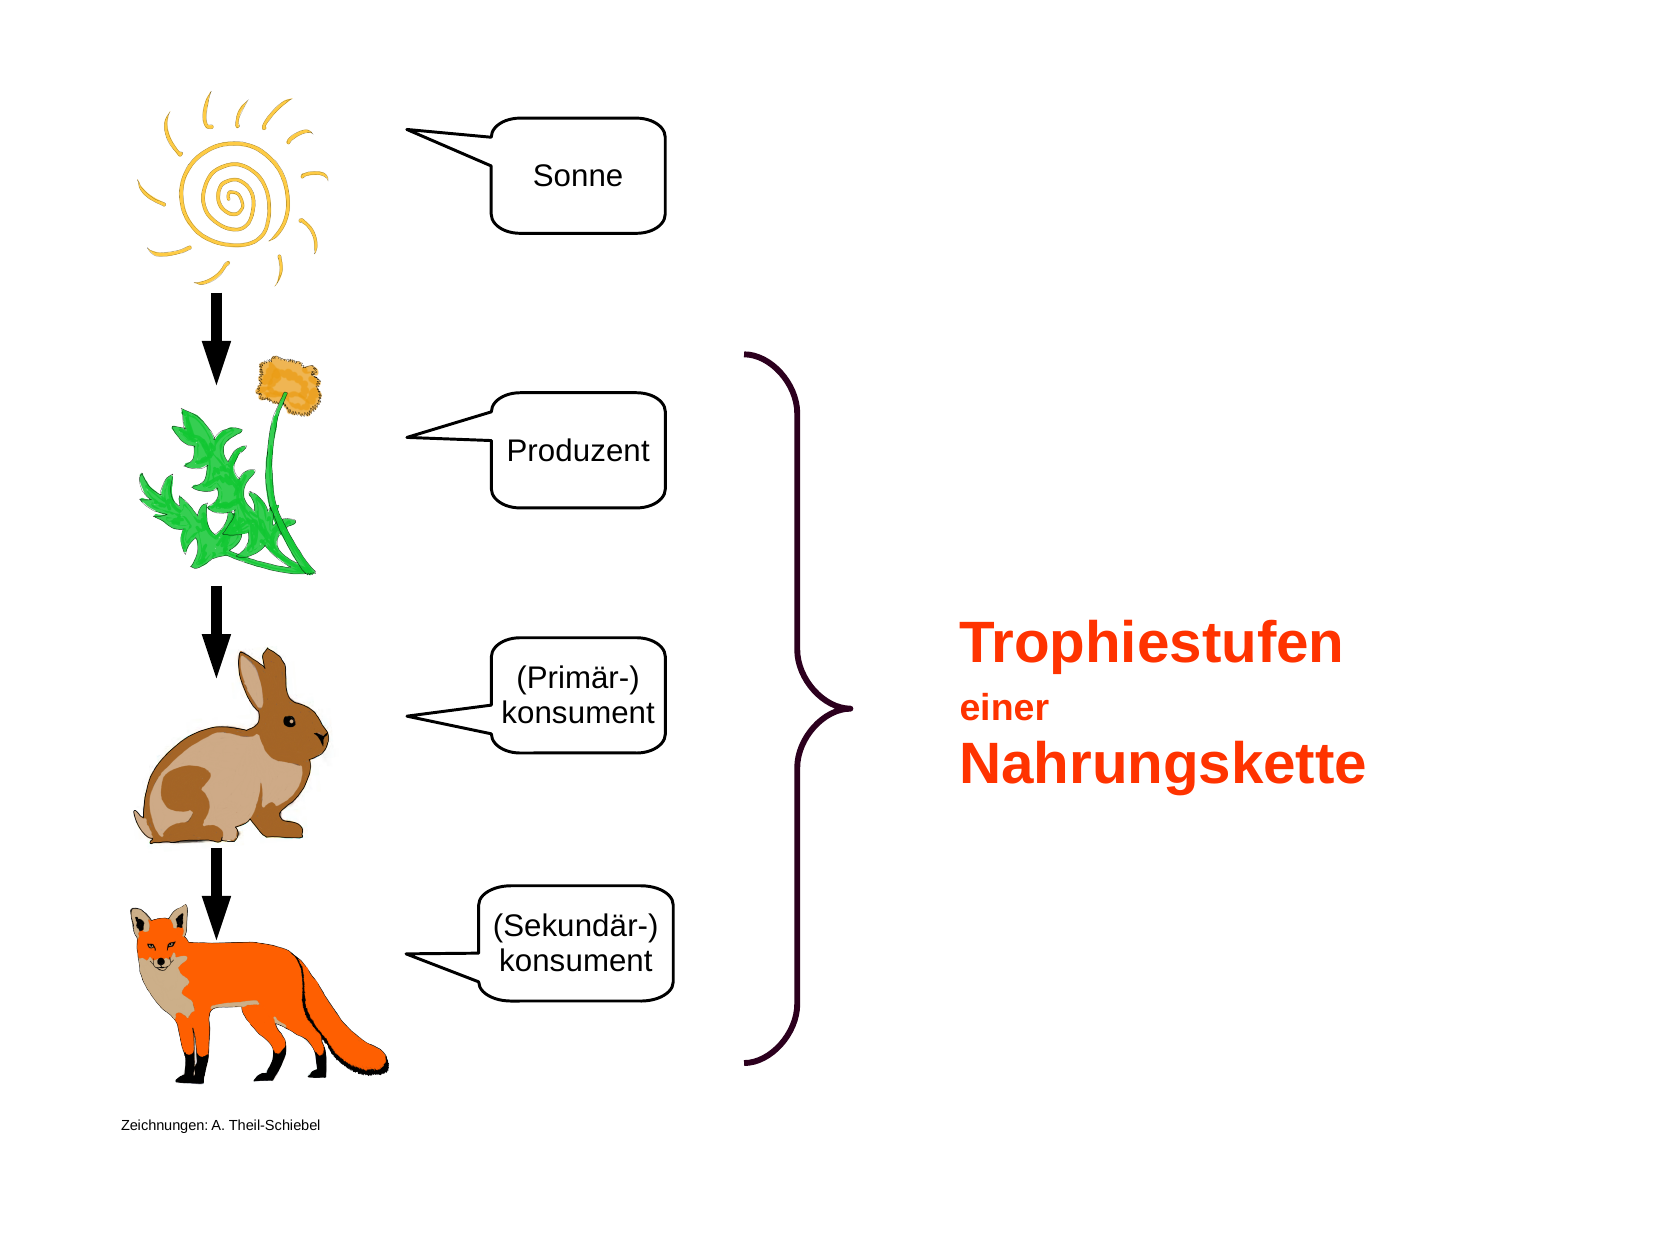

Sonne
Produzent
(Primär-)
konsument
(Sekundär-)
konsument
Trophiestufen
einer Nahrungskette
Zeichnungen: A. Theil-Schiebel